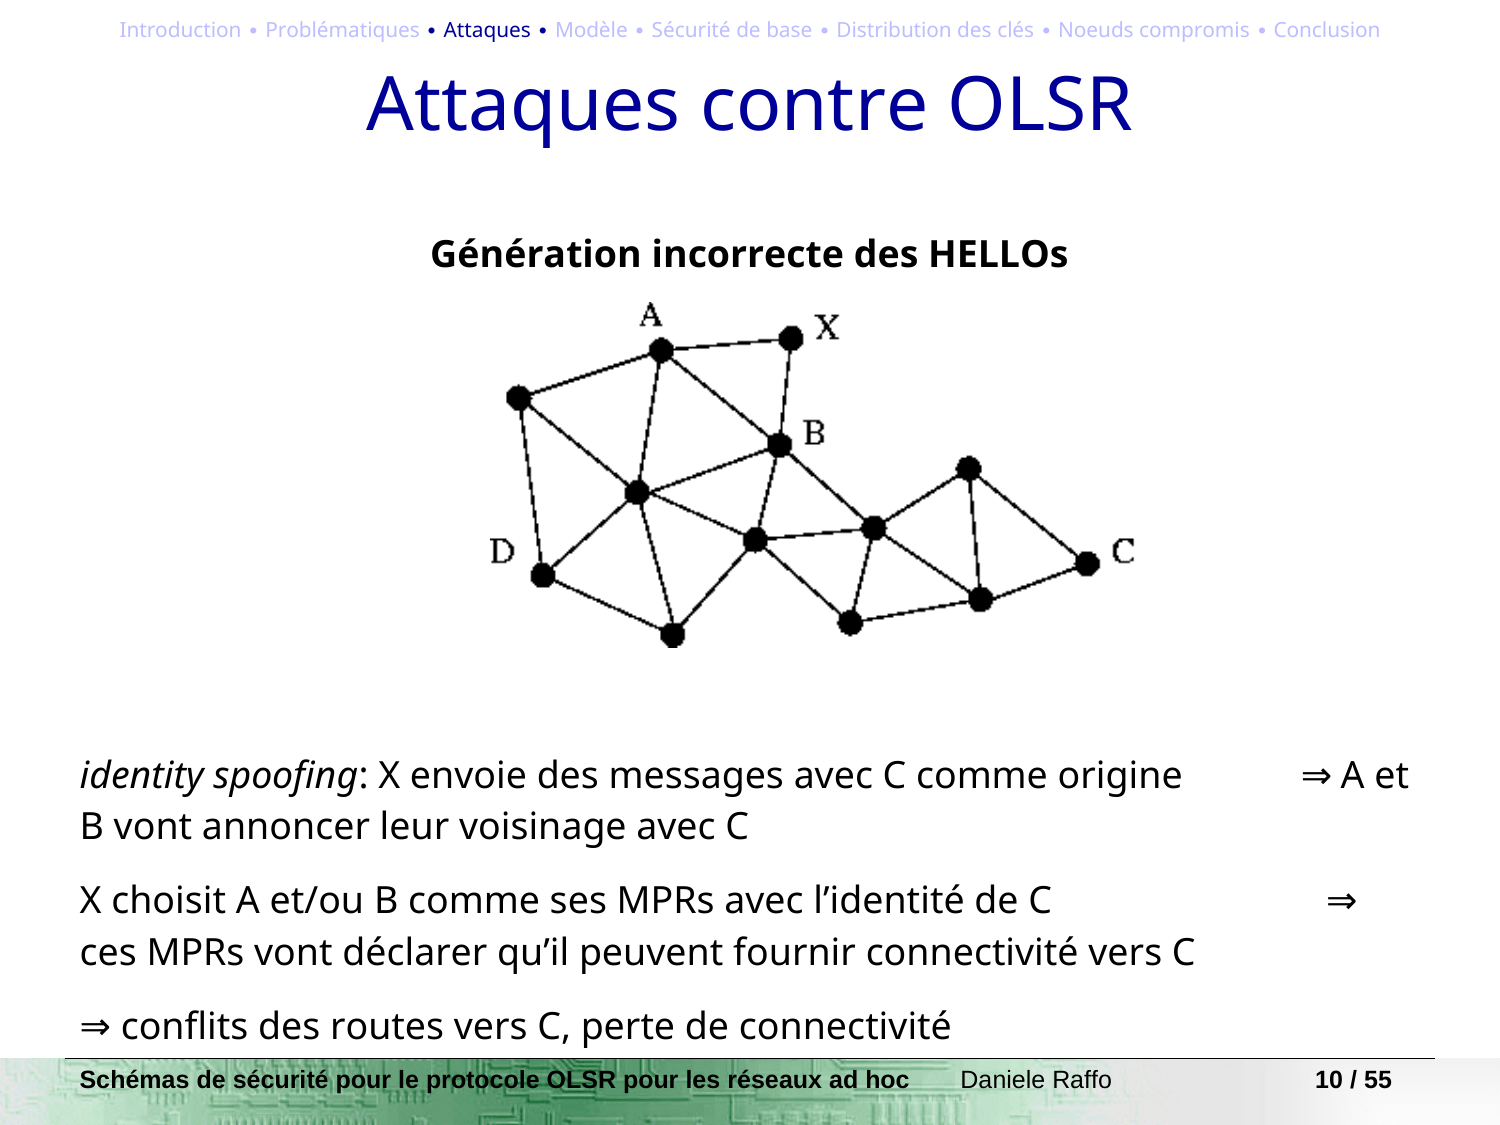

Introduction ∙ Problématiques ∙ Attaques ∙ Modèle ∙ Sécurité de base ∙ Distribution des clés ∙ Noeuds compromis ∙ Conclusion
Attaques contre OLSR
Génération incorrecte des HELLOs
identity spoofing: X envoie des messages avec C comme origine ⇒ A et B vont annoncer leur voisinage avec C
X choisit A et/ou B comme ses MPRs avec l’identité de C ⇒ ces MPRs vont déclarer qu’il peuvent fournir connectivité vers C
⇒ conflits des routes vers C, perte de connectivité
10
Schémas de sécurité pour le protocole OLSR pour les réseaux ad hoc Daniele Raffo